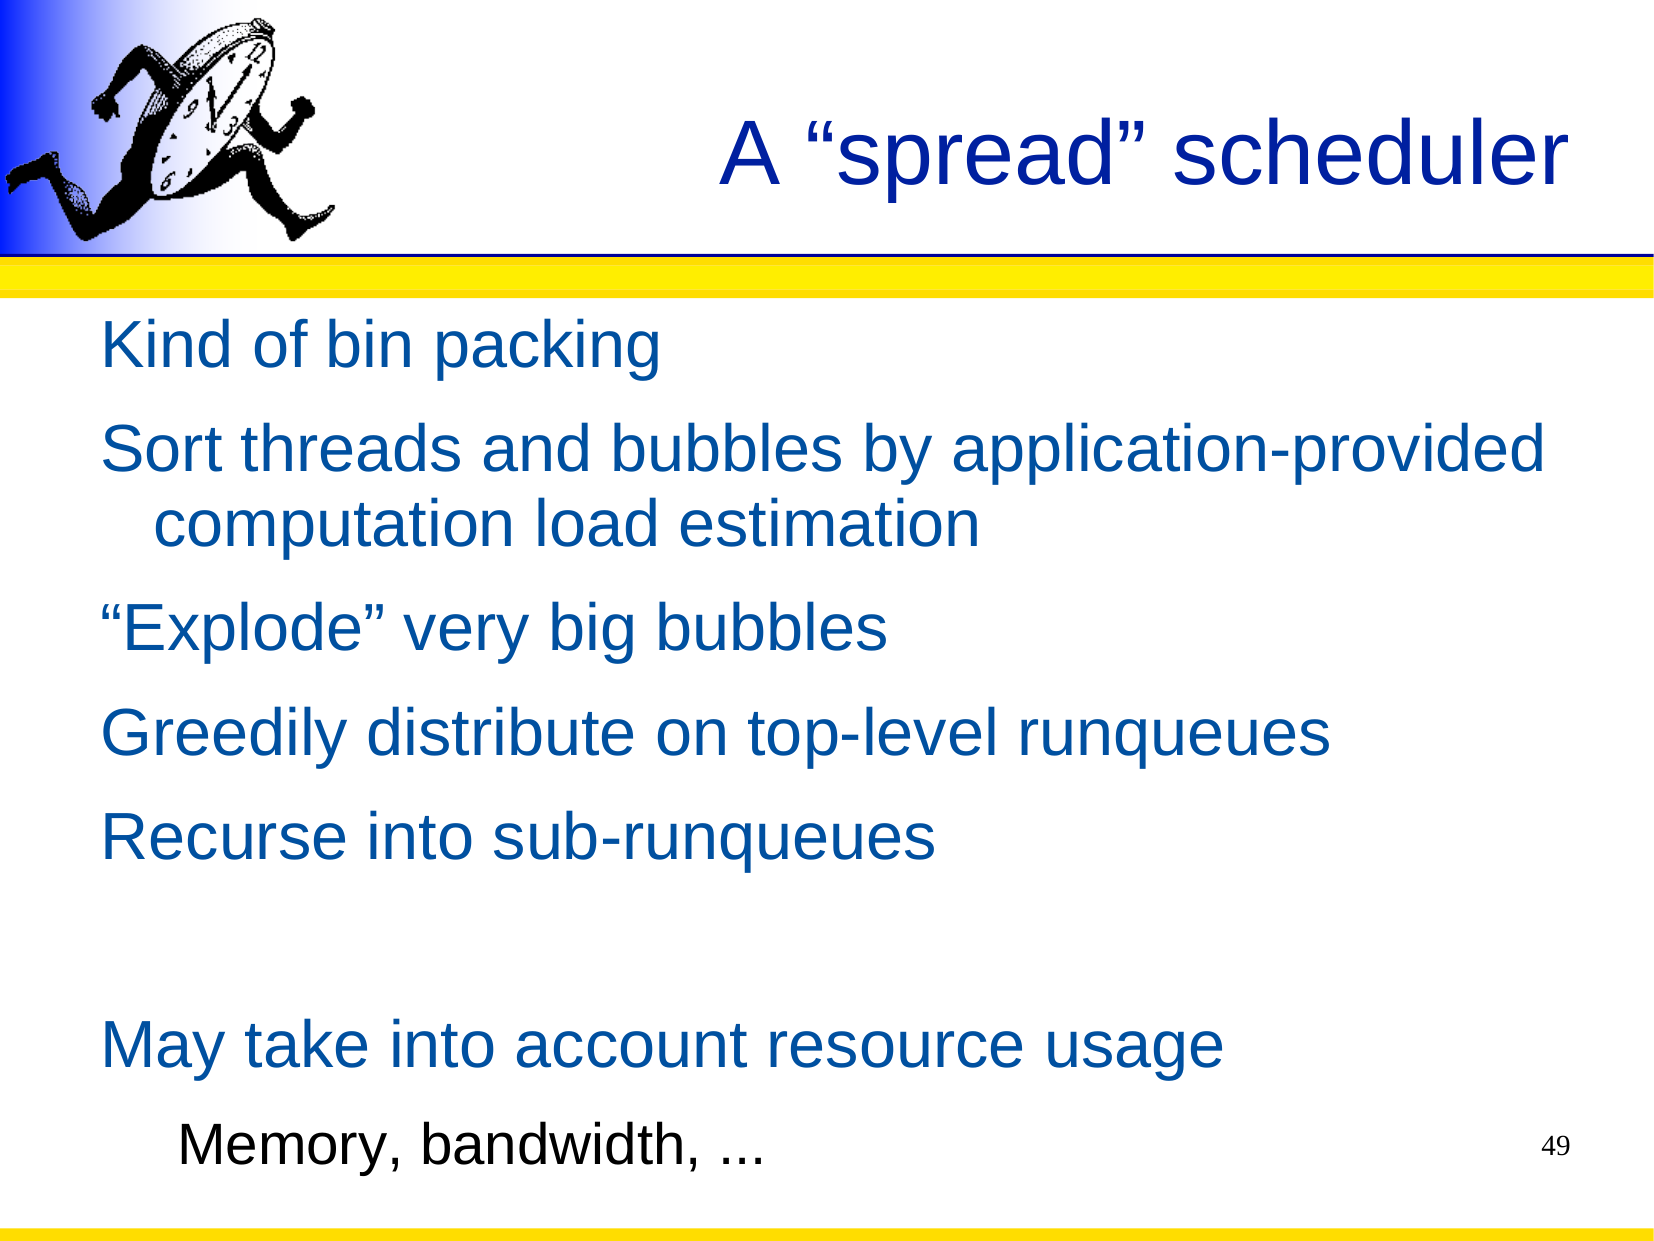

# A “spread” scheduler
Kind of bin packing
Sort threads and bubbles by application-provided computation load estimation
“Explode” very big bubbles
Greedily distribute on top-level runqueues
Recurse into sub-runqueues
May take into account resource usage
Memory, bandwidth, ...
49